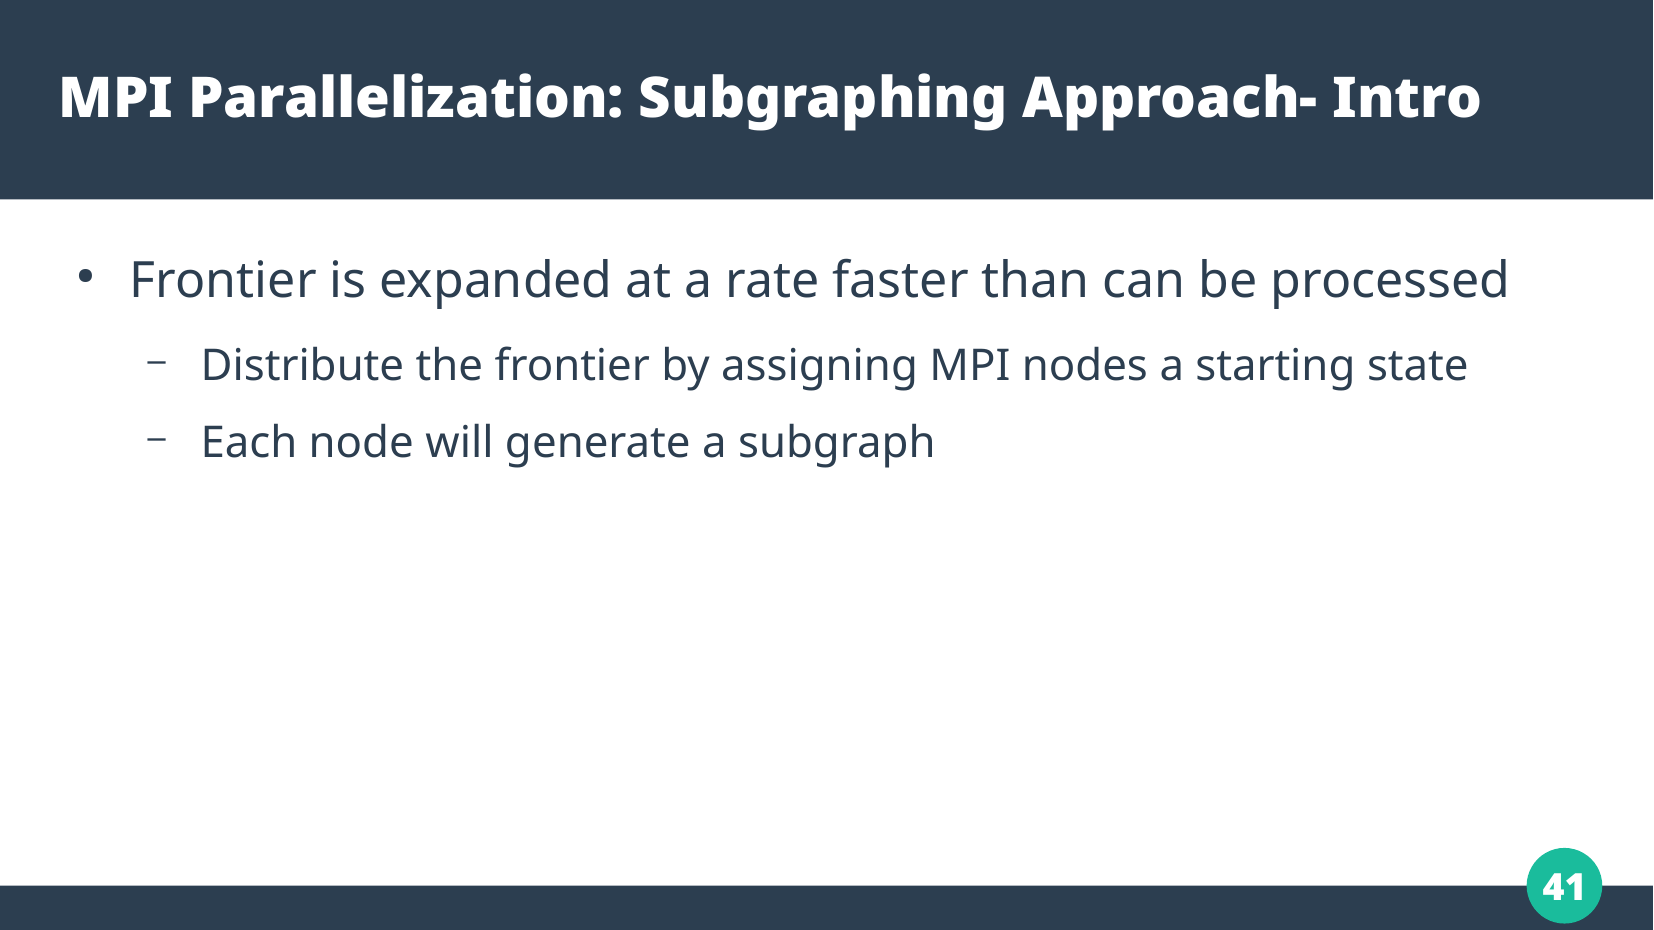

# MPI Parallelization: Subgraphing Approach- Intro
Frontier is expanded at a rate faster than can be processed
Distribute the frontier by assigning MPI nodes a starting state
Each node will generate a subgraph